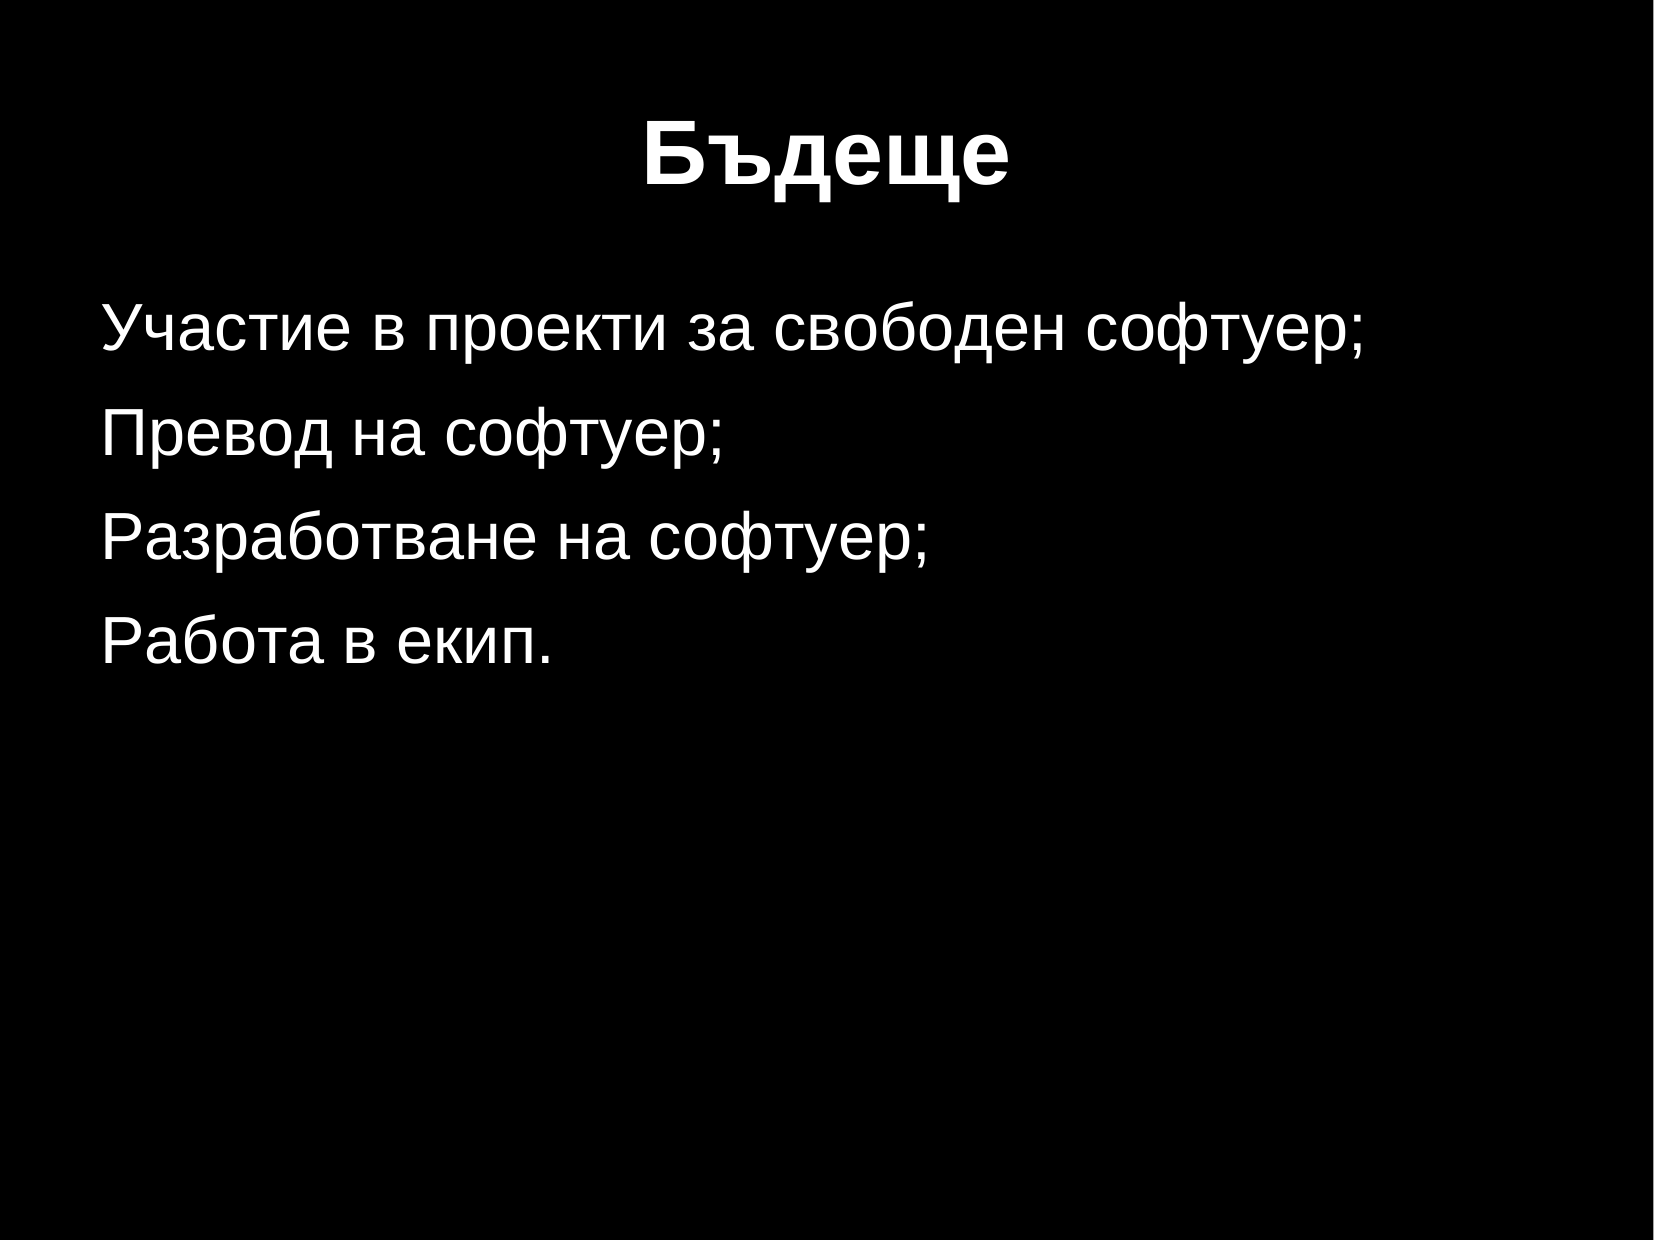

# Бъдеще
Участие в проекти за свободен софтуер;
Превод на софтуер;
Разработване на софтуер;
Работа в екип.